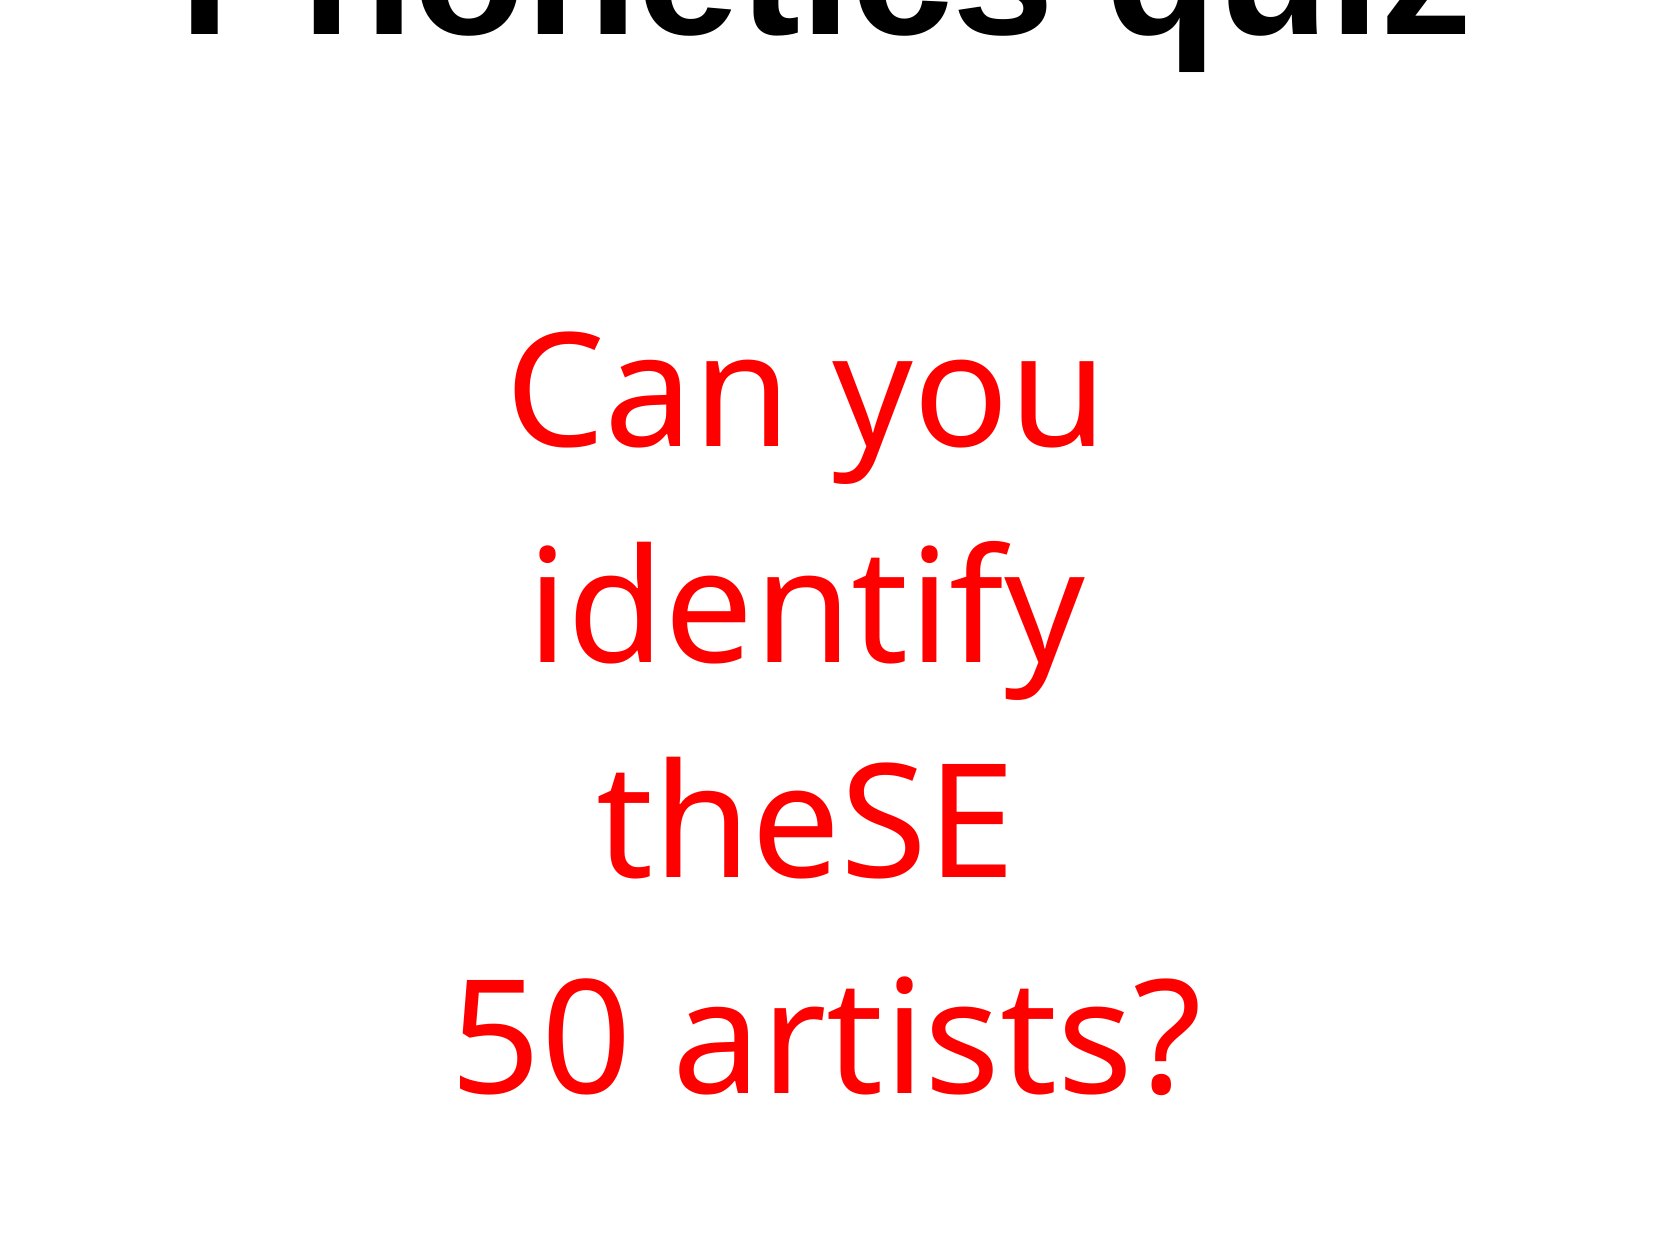

Phonetics quiz
Can you
identify
theSE
50 artists?
#